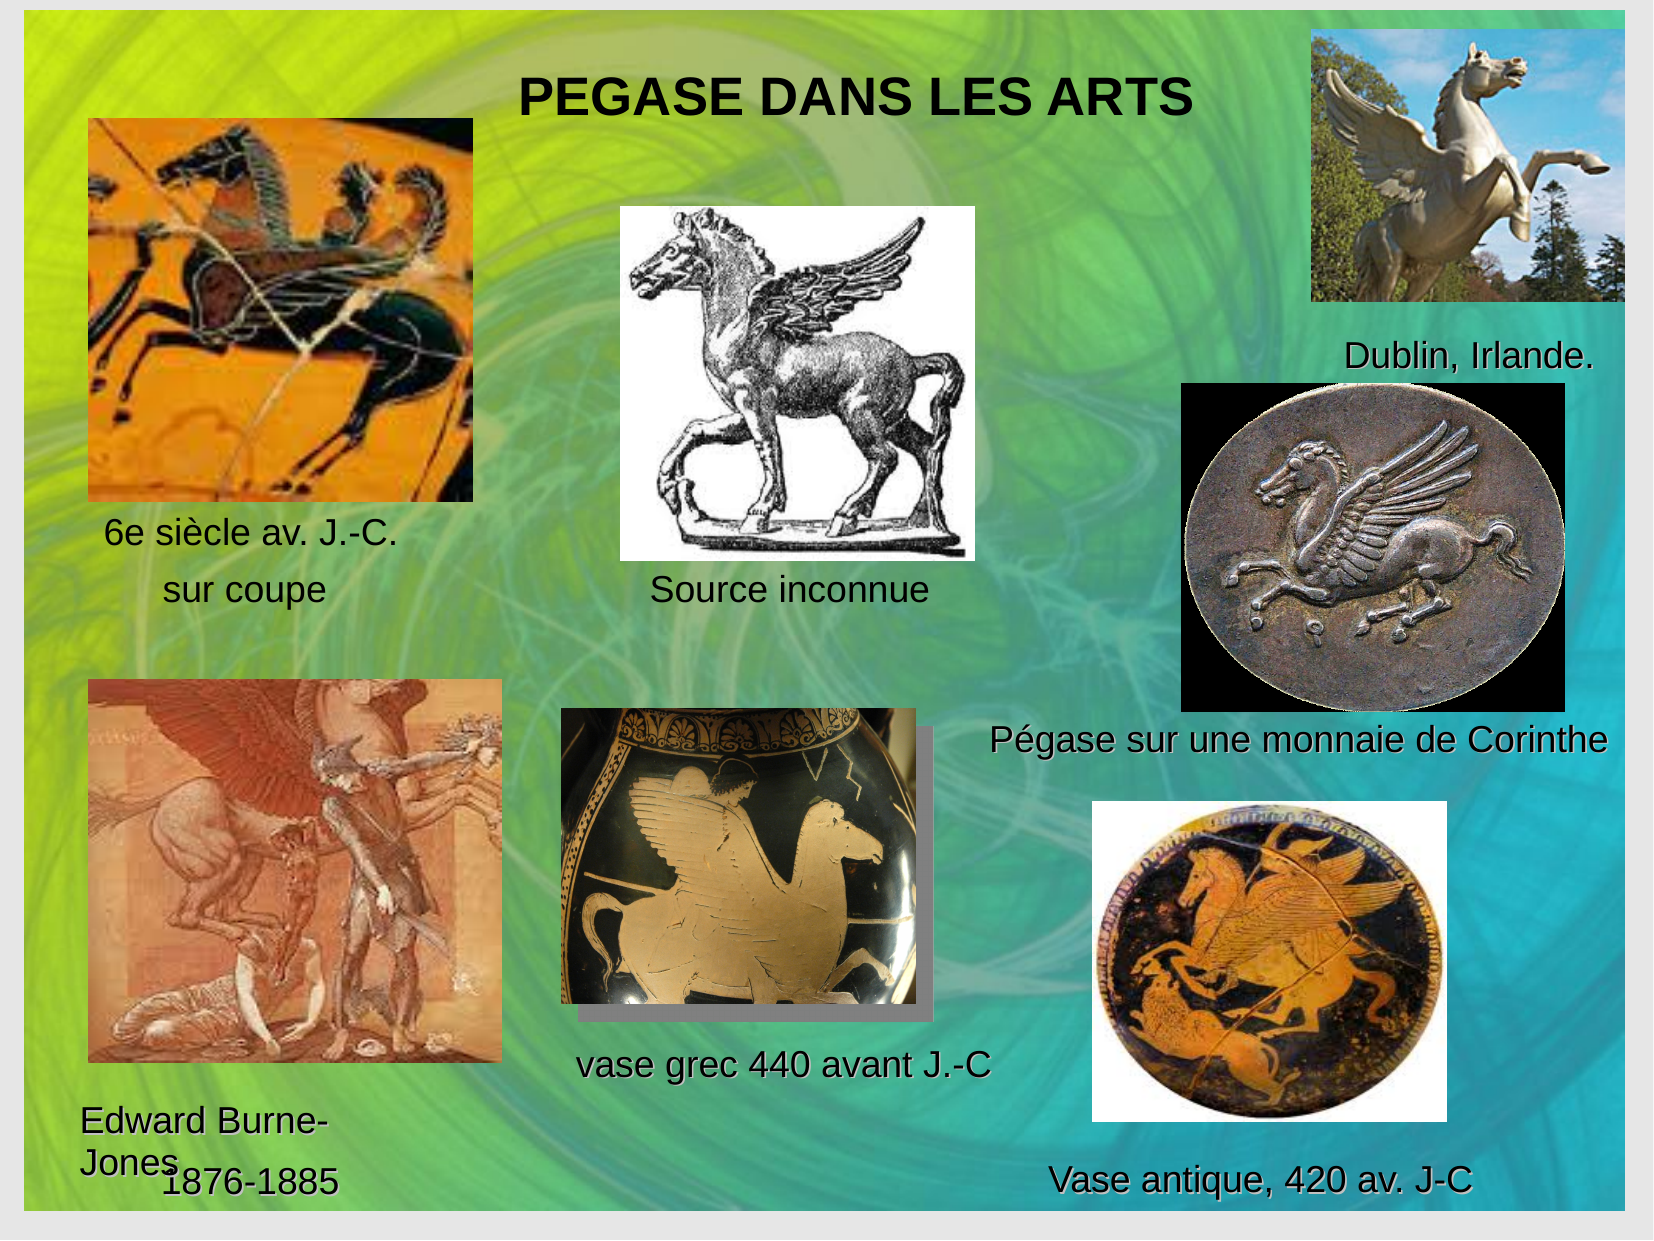

PEGASE DANS LES ARTS
Dublin, Irlande.
6e siècle av. J.-C.
sur coupe
Source inconnue
Pégase sur une monnaie de Corinthe
vase grec 440 avant J.-C
Edward Burne-Jones
Vase antique, 420 av. J-C
1876-1885